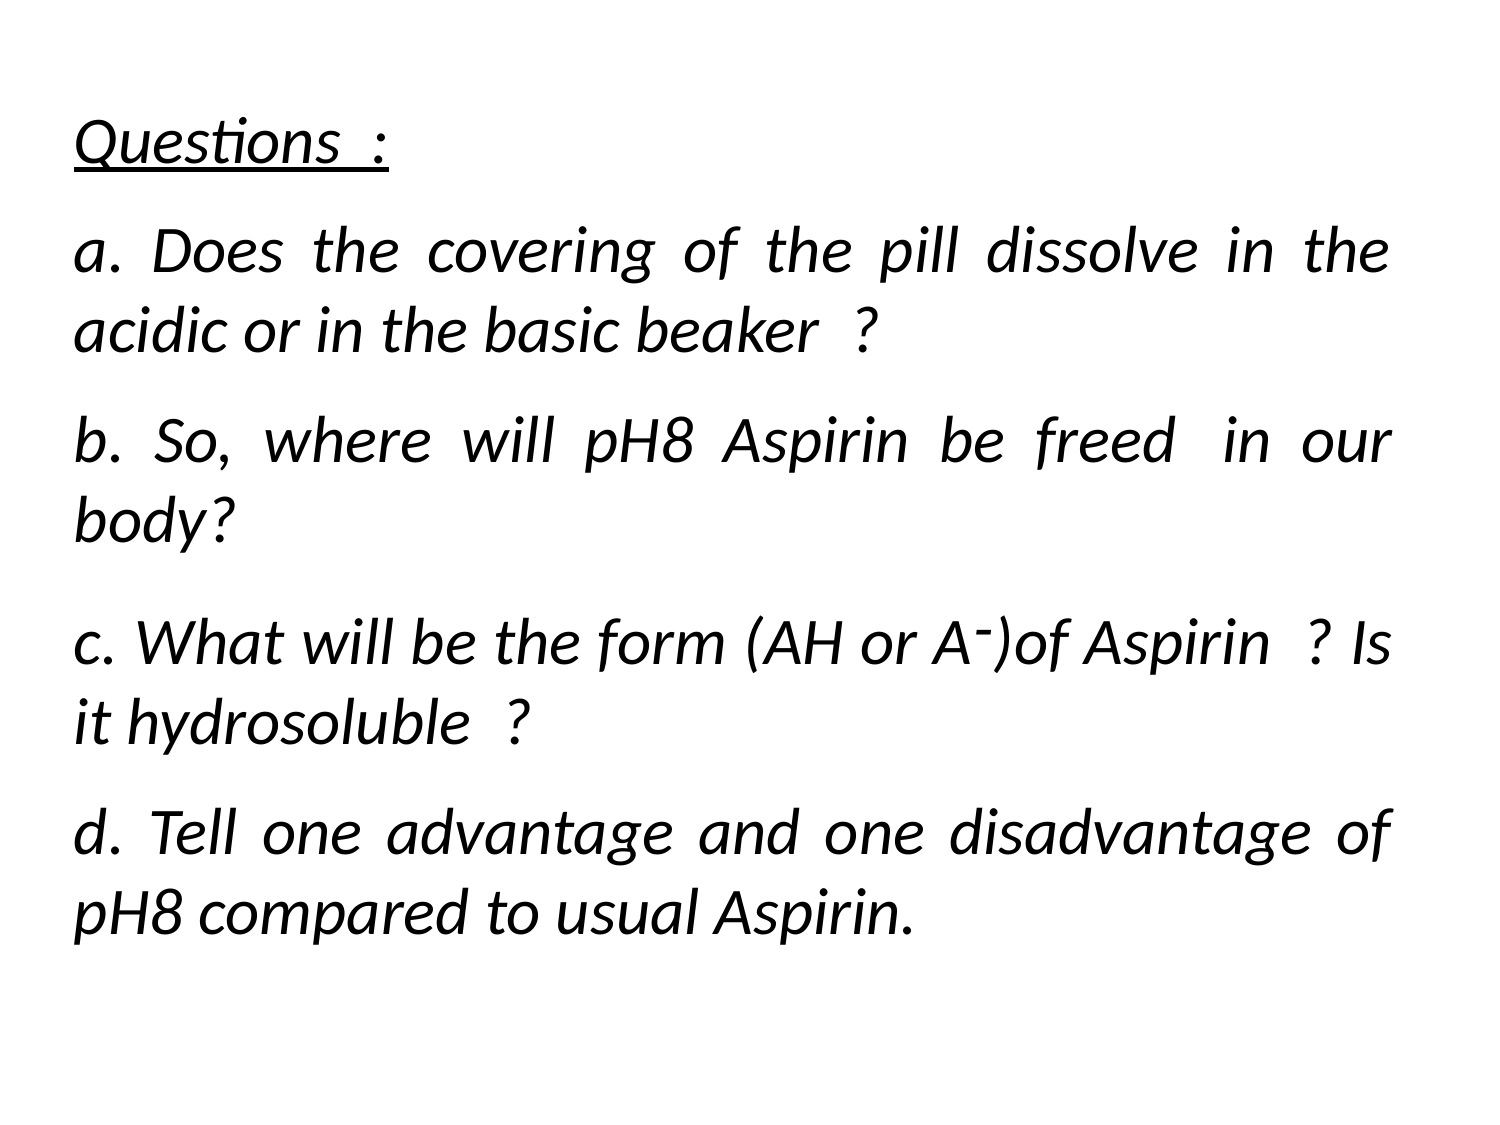

# Questions  :
a. Does the covering of the pill dissolve in the acidic or in the basic beaker  ?
b. So, where will pH8 Aspirin be freed  in our body?
c. What will be the form (AH or A-)of Aspirin  ? Is it hydrosoluble  ?
d. Tell one advantage and one disadvantage of pH8 compared to usual Aspirin.